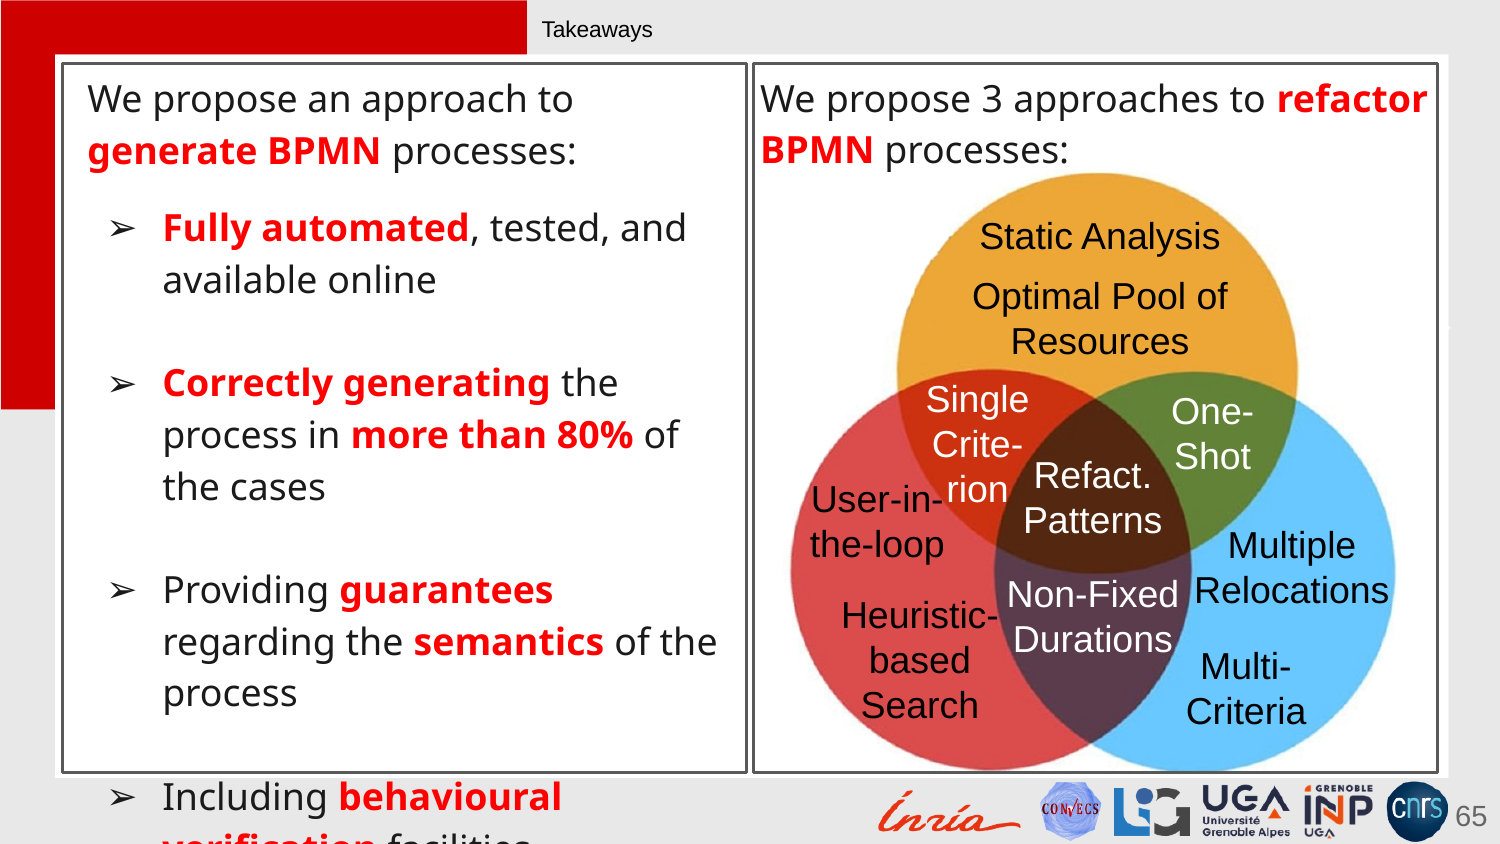

# Takeaways
We propose 3 approaches to refactor BPMN processes:
We propose an approach to generate BPMN processes:
Fully automated, tested, and available online
Correctly generating the process in more than 80% of the cases
Providing guarantees regarding the semantics of the process
Including behavioural verification facilities
Static Analysis
Optimal Pool of Resources
Single
Crite-
rion
One-
Shot
Refact.
Patterns
User-in-
the-loop
Multiple
Relocations
Non-Fixed Durations
Heuristic-based
Search
Multi-
Criteria
65